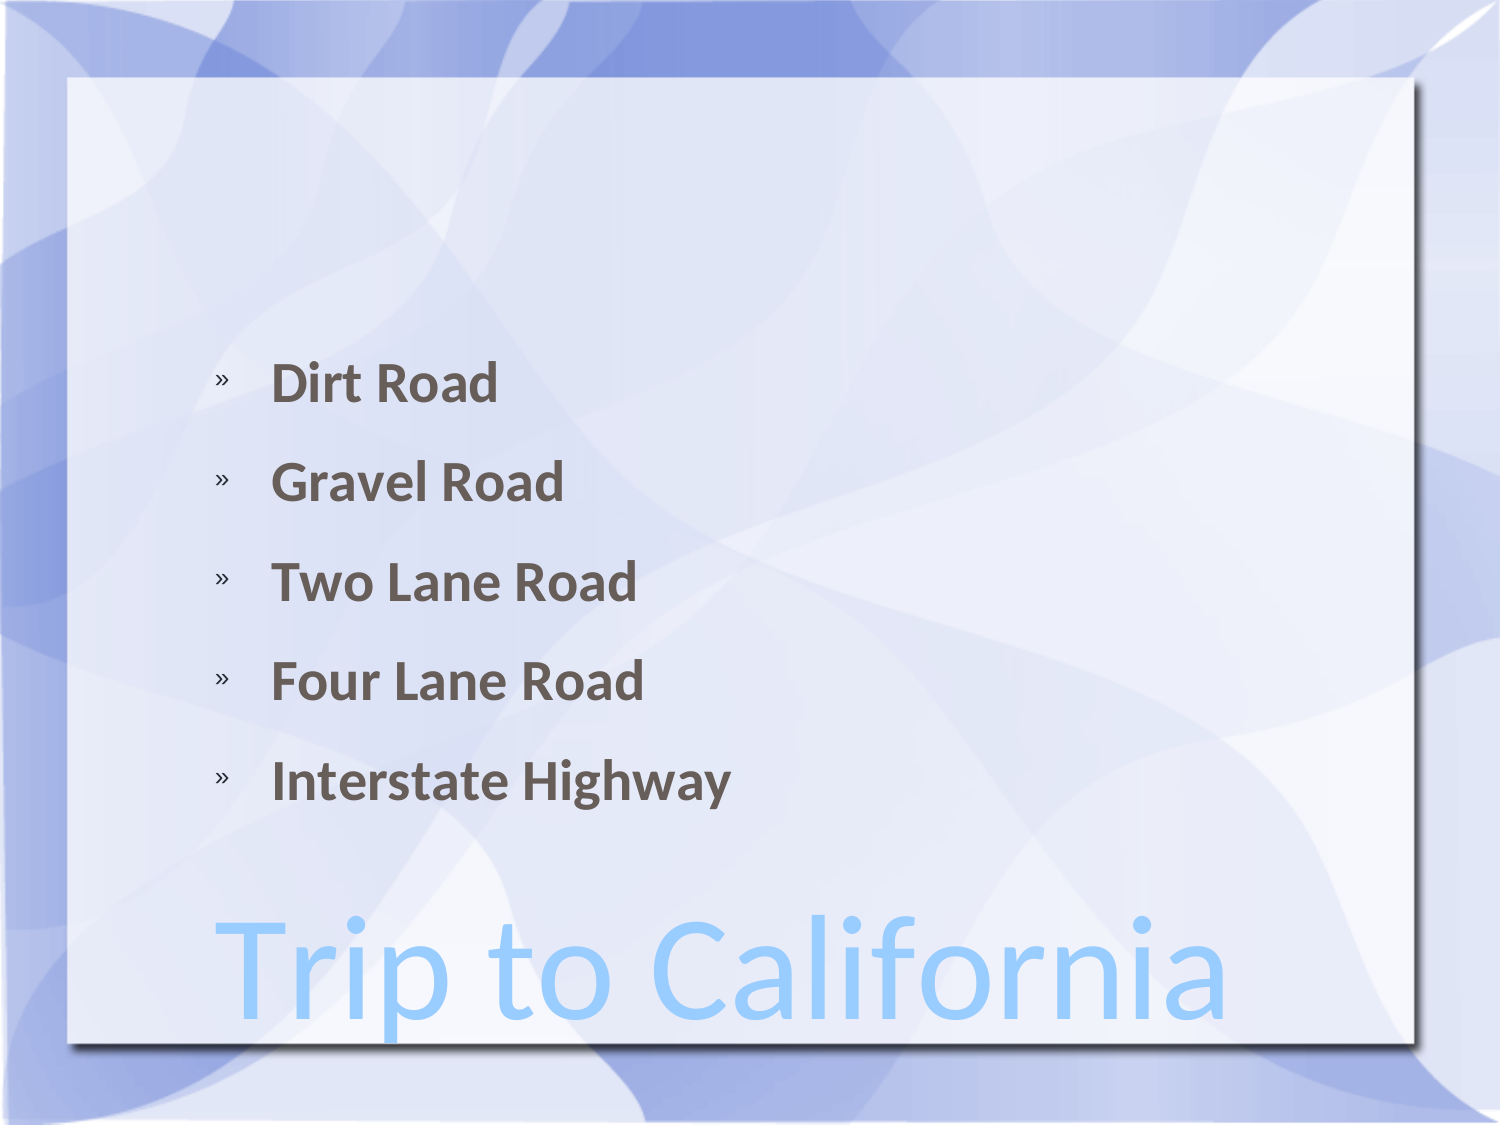

Dirt Road
Gravel Road
Two Lane Road
Four Lane Road
Interstate Highway
# Trip to California